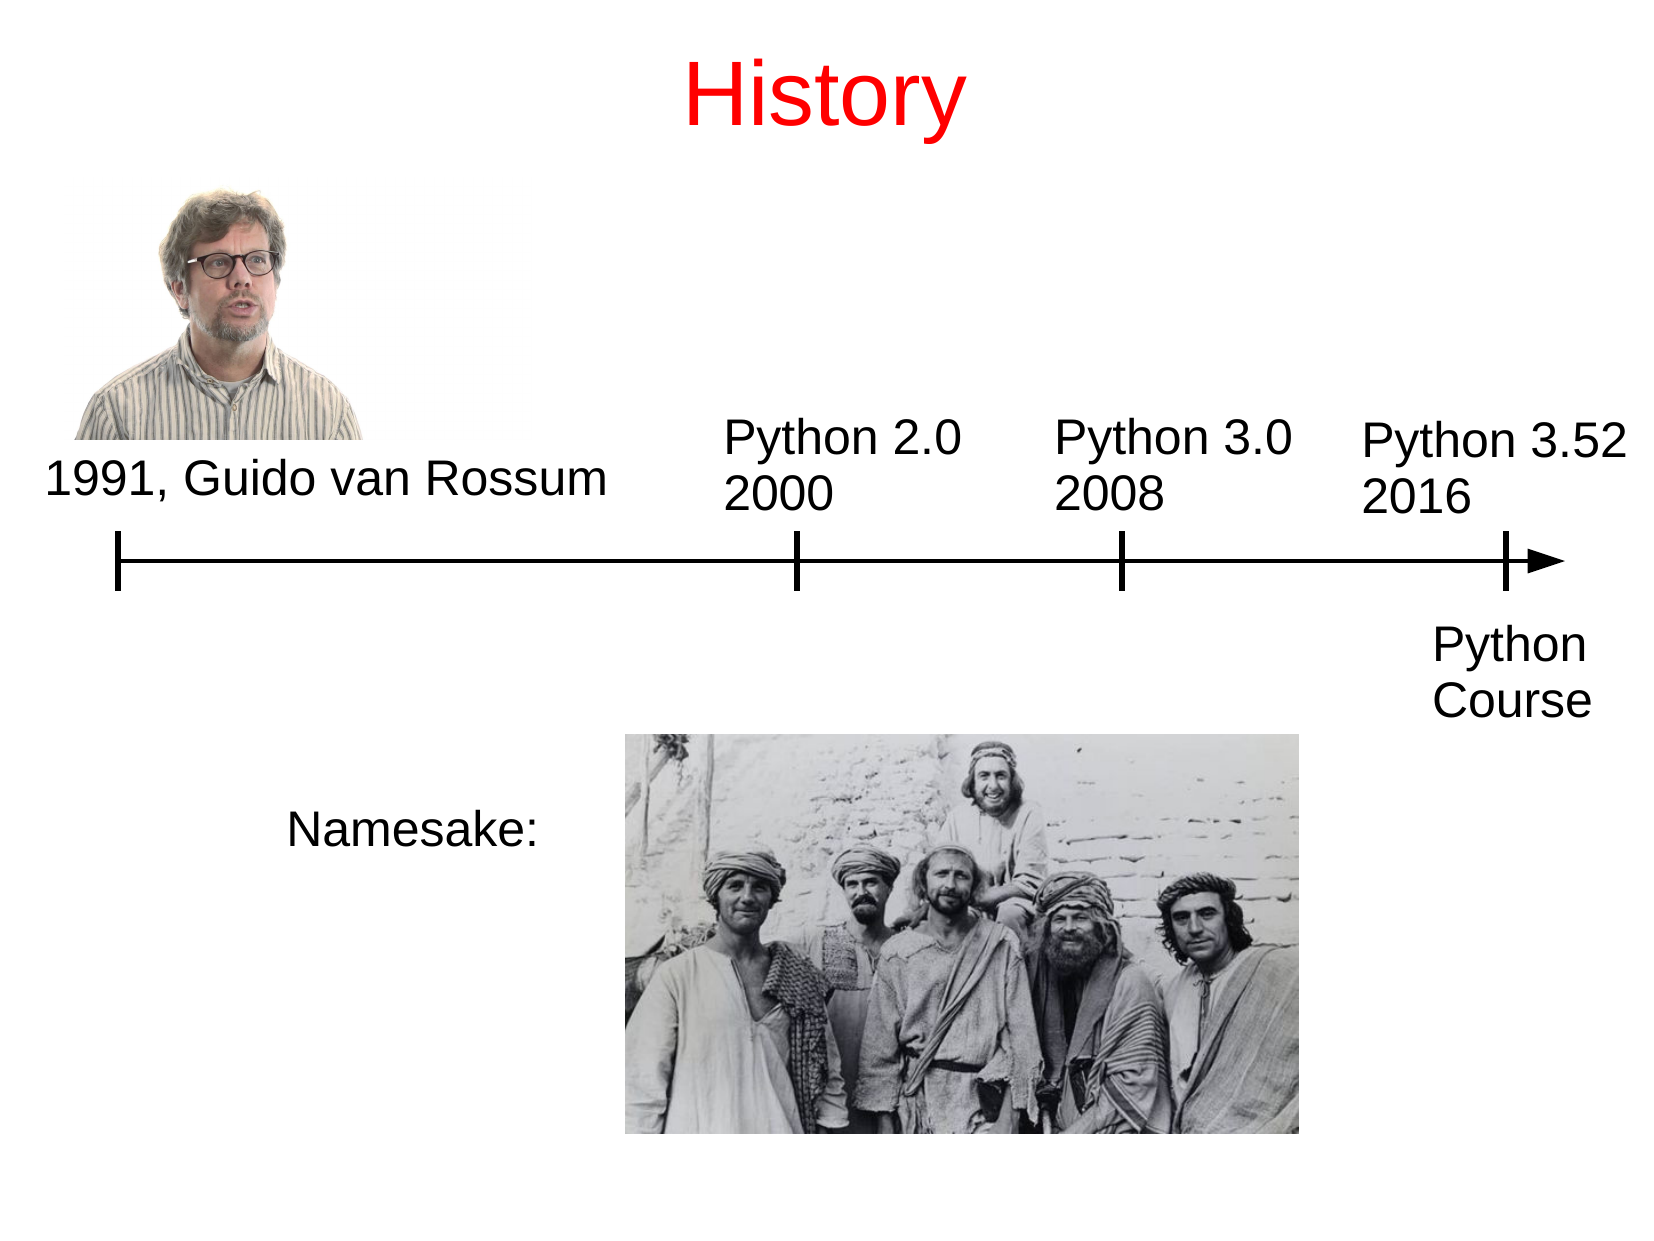

History
Python 2.0
2000
Python 3.0
2008
Python 3.52 2016
1991, Guido van Rossum
Python Course
Namesake: